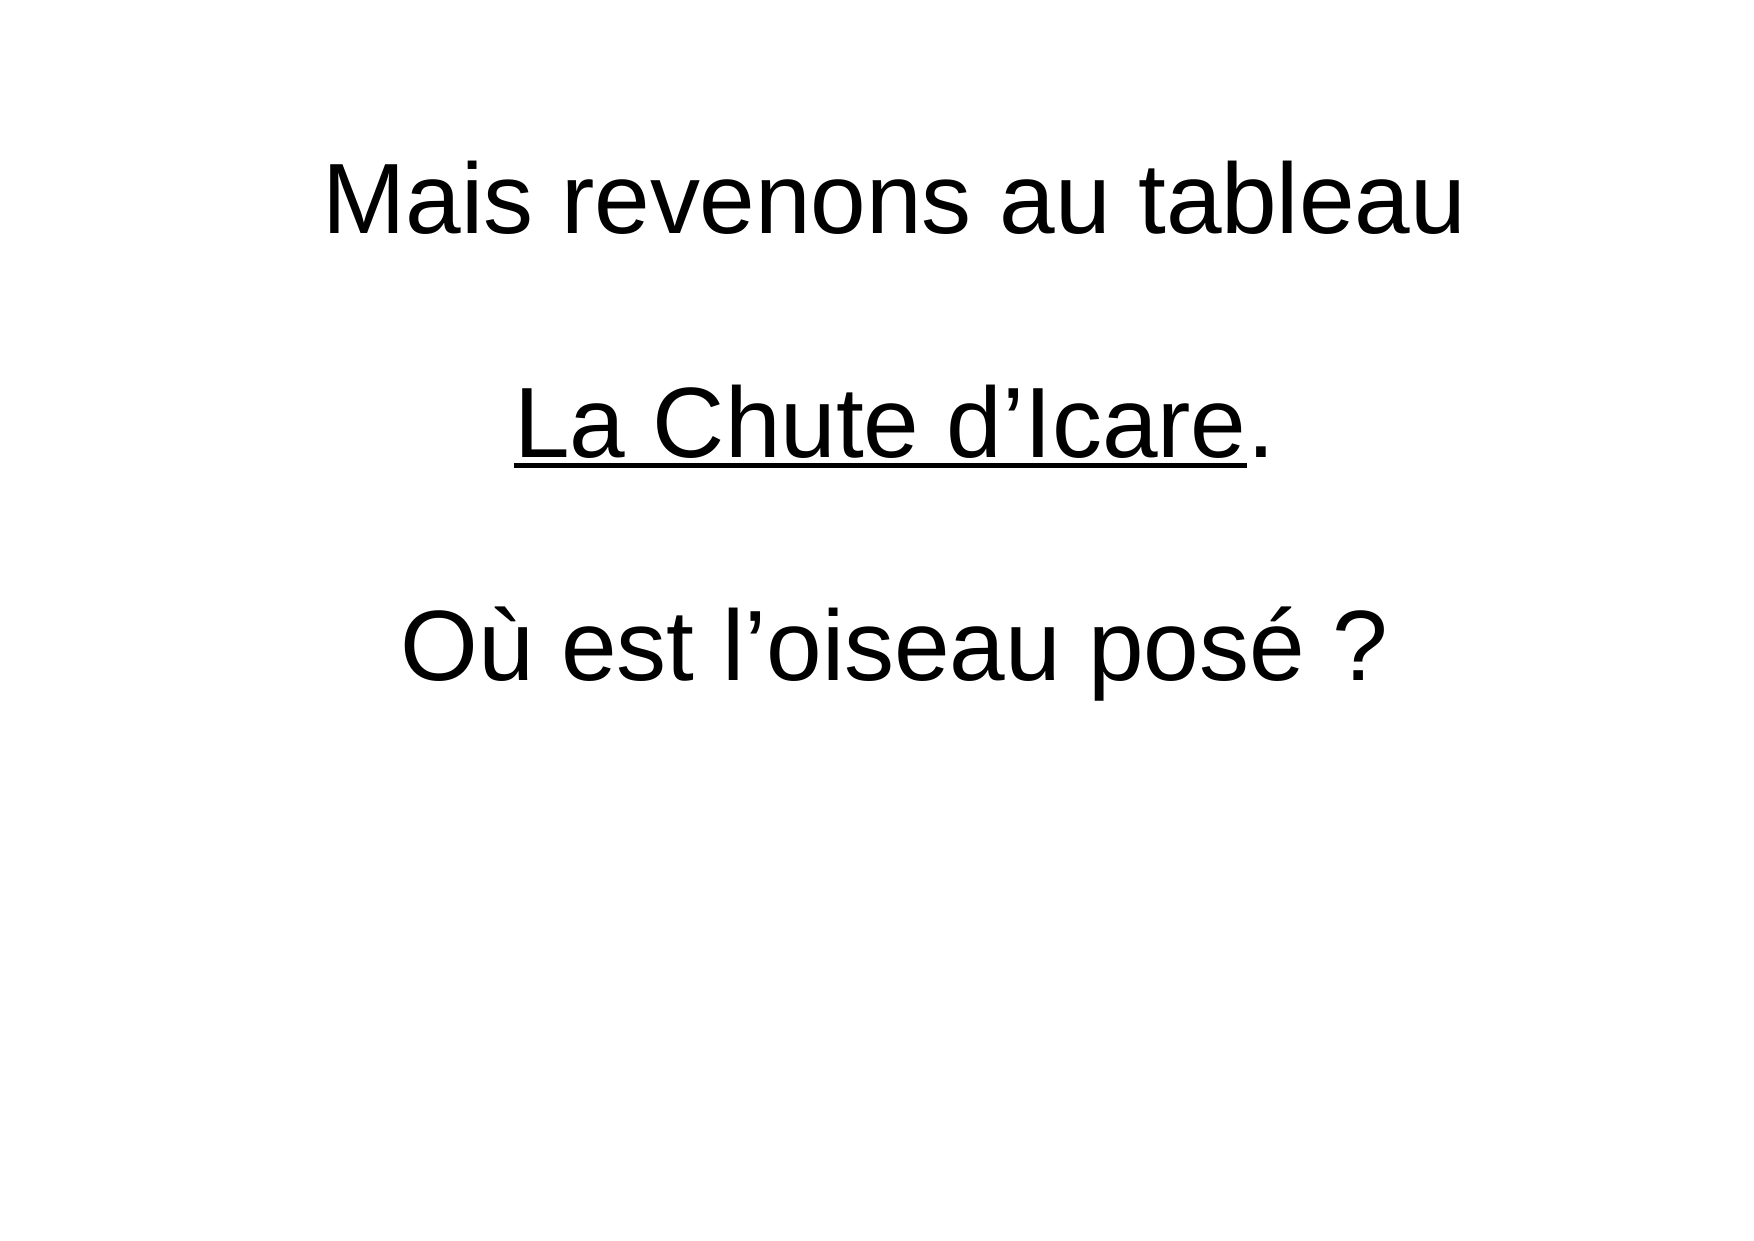

Mais revenons au tableau
La Chute d’Icare.
Où est l’oiseau posé ?